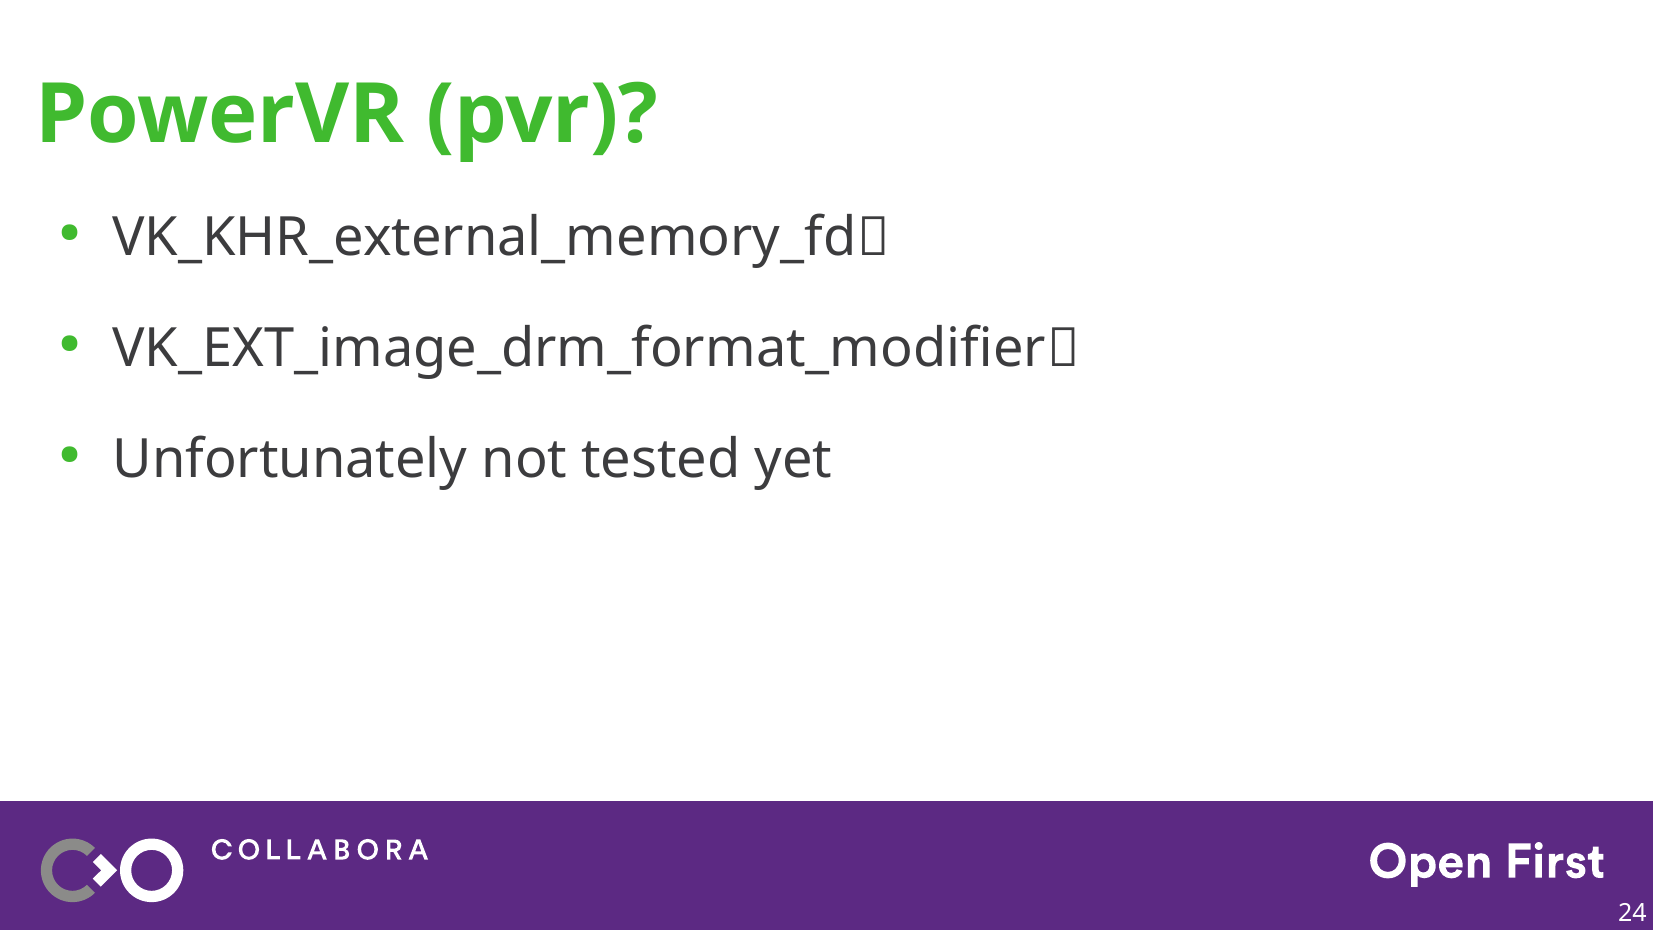

# PowerVR (pvr)?
VK_KHR_external_memory_fd✅
VK_EXT_image_drm_format_modifier❌
Unfortunately not tested yet